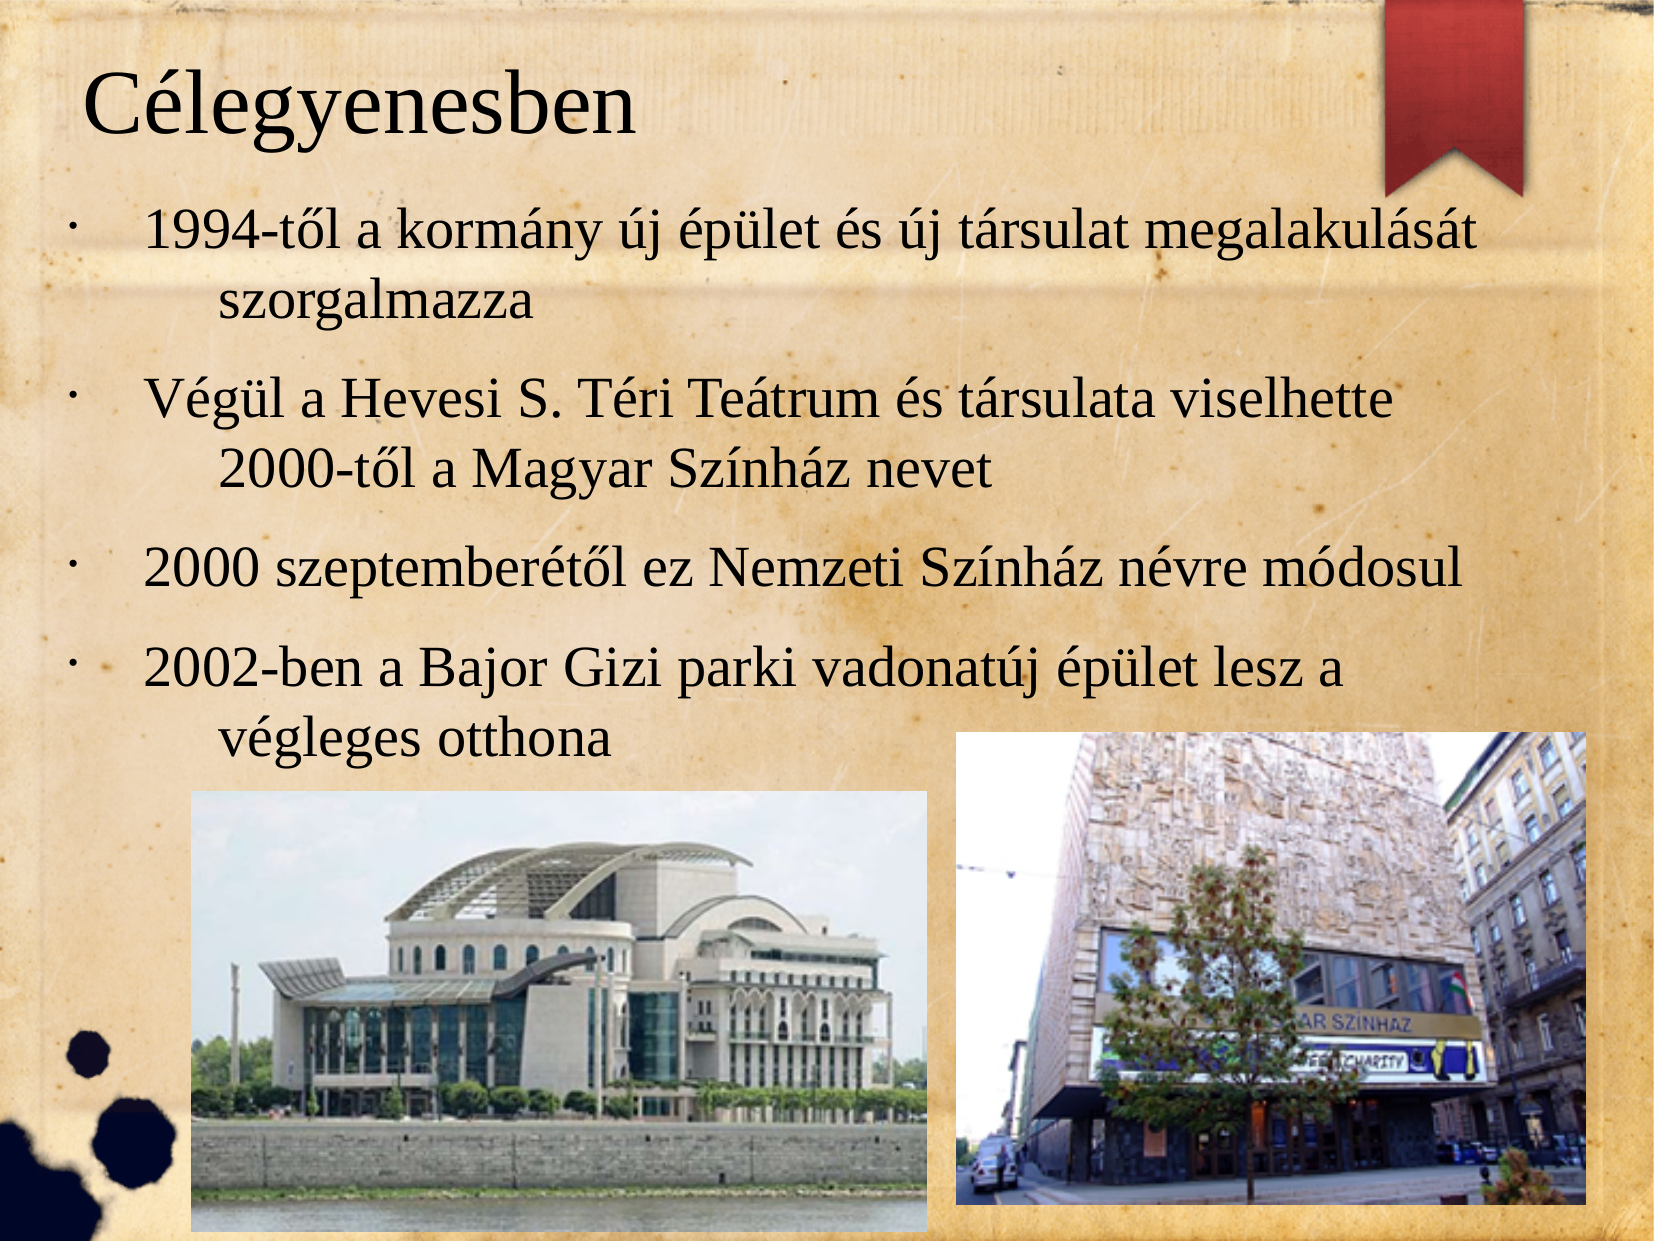

# Célegyenesben
1994-től a kormány új épület és új társulat megalakulását szorgalmazza
Végül a Hevesi S. Téri Teátrum és társulata viselhette 2000-től a Magyar Színház nevet
2000 szeptemberétől ez Nemzeti Színház névre módosul
2002-ben a Bajor Gizi parki vadonatúj épület lesz a végleges otthona